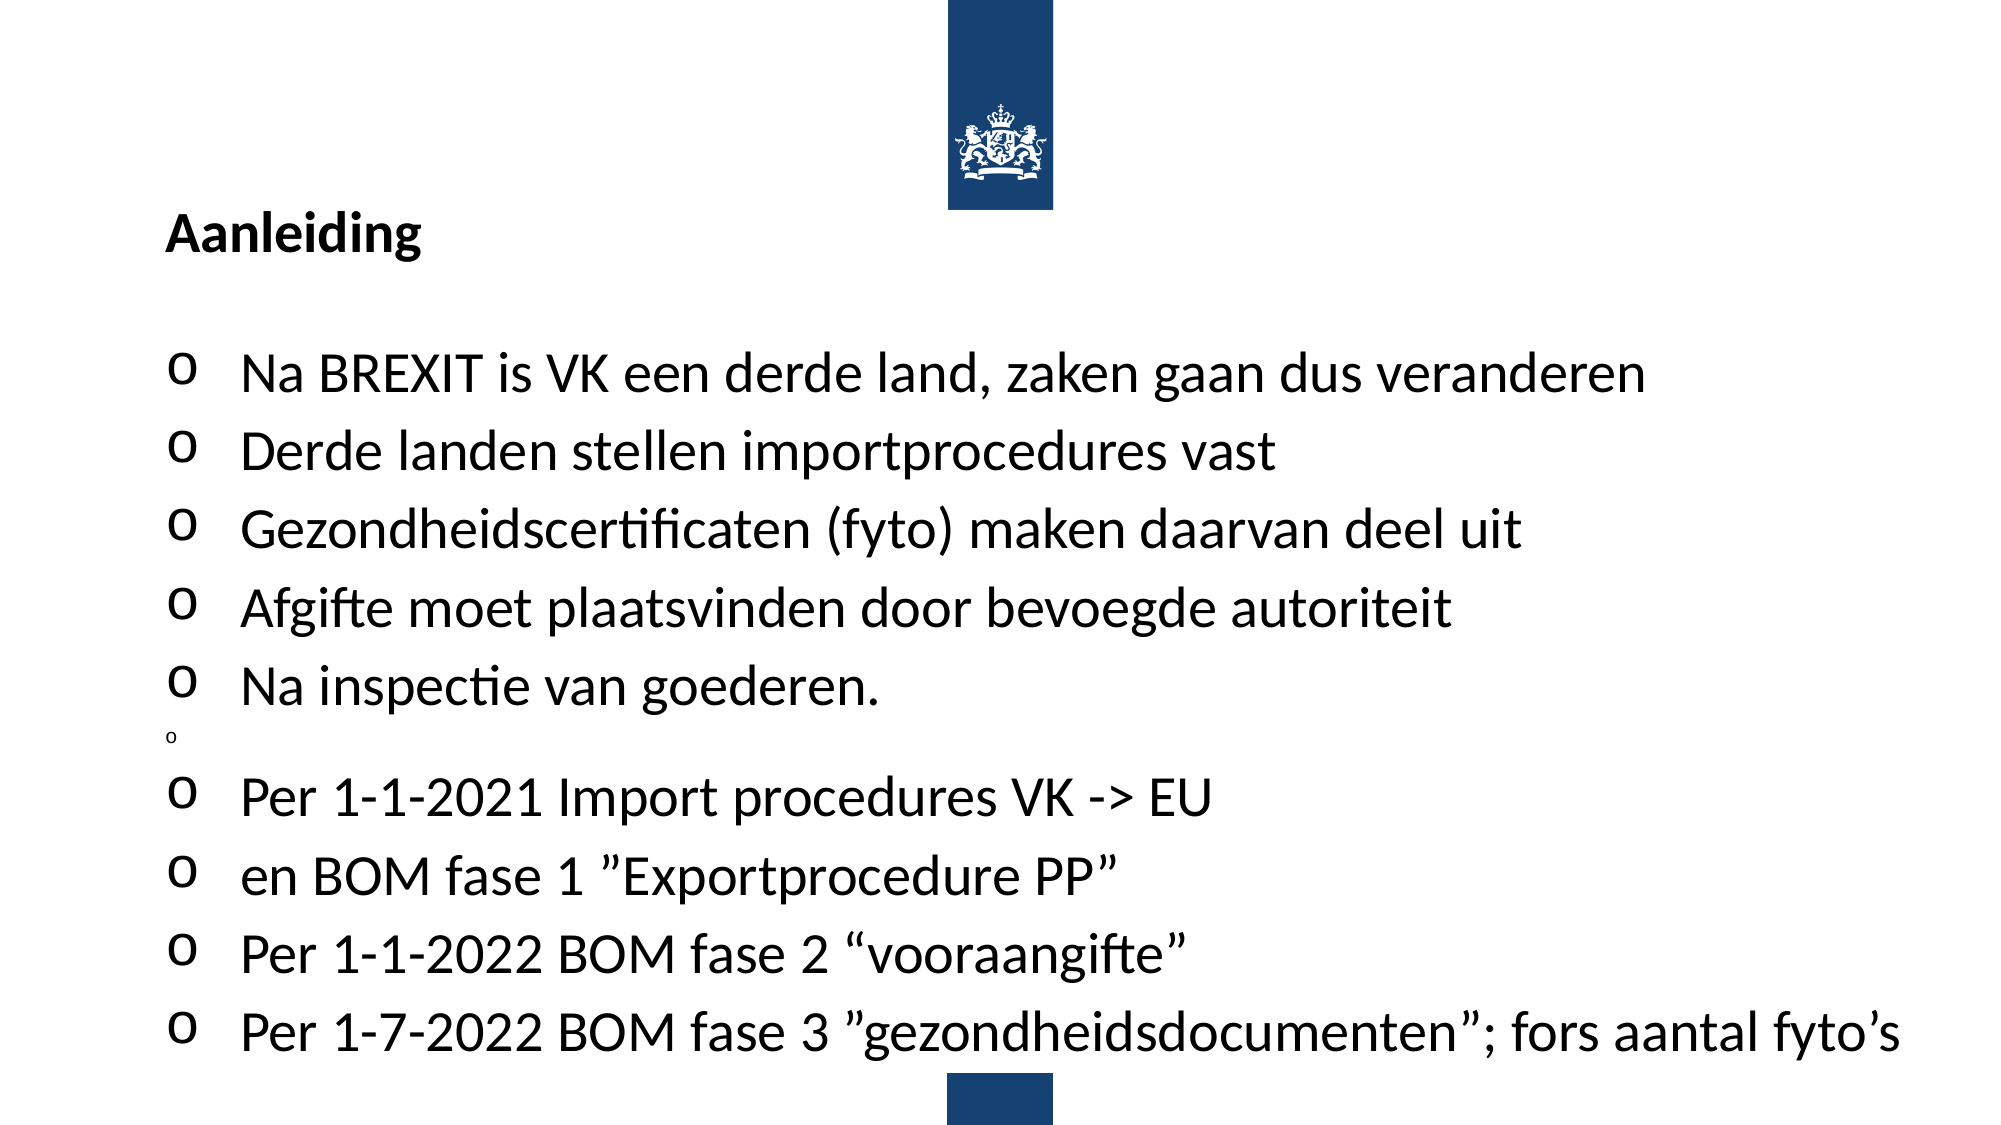

#
Aanleiding
Na BREXIT is VK een derde land, zaken gaan dus veranderen
Derde landen stellen importprocedures vast
Gezondheidscertificaten (fyto) maken daarvan deel uit
Afgifte moet plaatsvinden door bevoegde autoriteit
Na inspectie van goederen.
Per 1-1-2021 Import procedures VK -> EU
en BOM fase 1 ”Exportprocedure PP”
Per 1-1-2022 BOM fase 2 “vooraangifte”
Per 1-7-2022 BOM fase 3 ”gezondheidsdocumenten”; fors aantal fyto’s